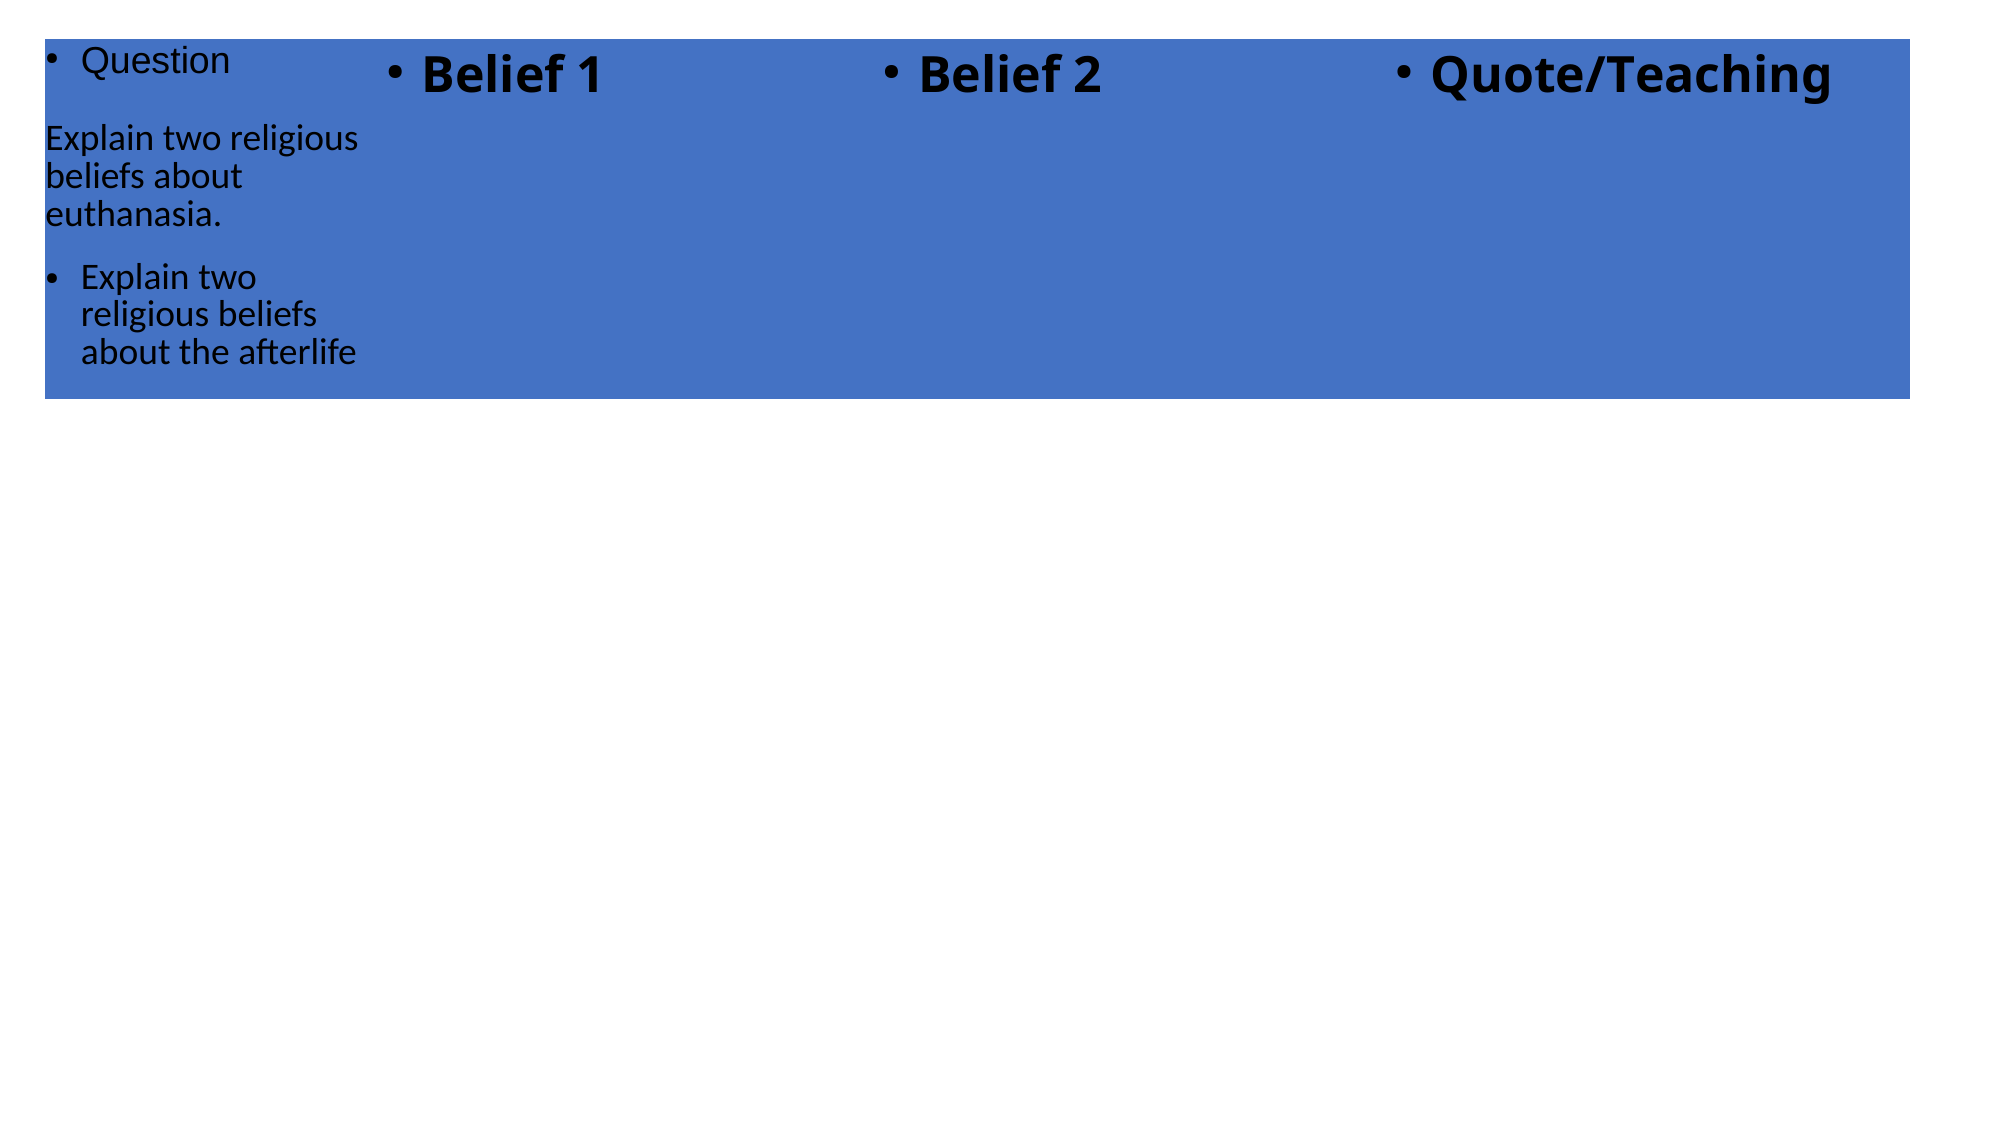

| Question | Belief 1 | Belief 2 | Quote/Teaching |
| --- | --- | --- | --- |
| Explain two religious beliefs about euthanasia. | | | |
| Explain two religious beliefs about the afterlife | | | |